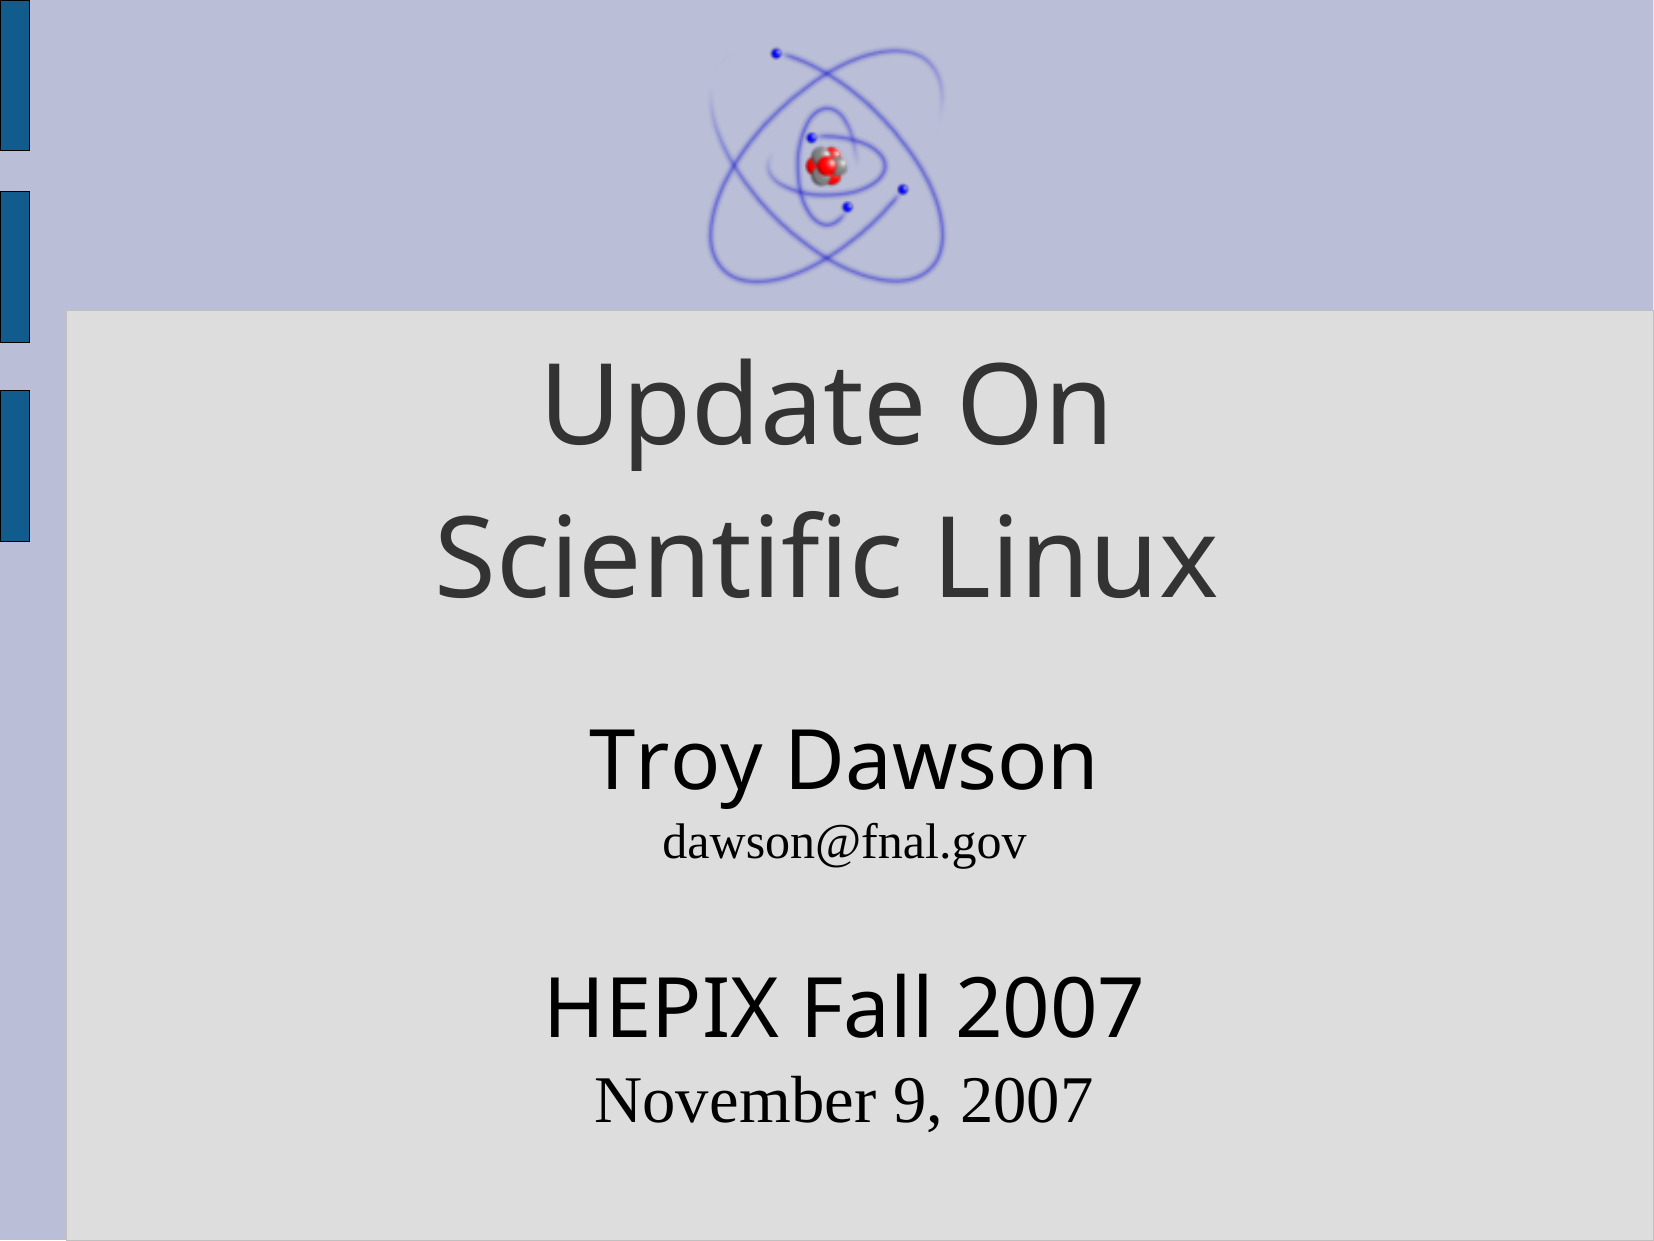

# Update On Scientific Linux
Troy Dawson
dawson@fnal.gov
HEPIX Fall 2007
November 9, 2007